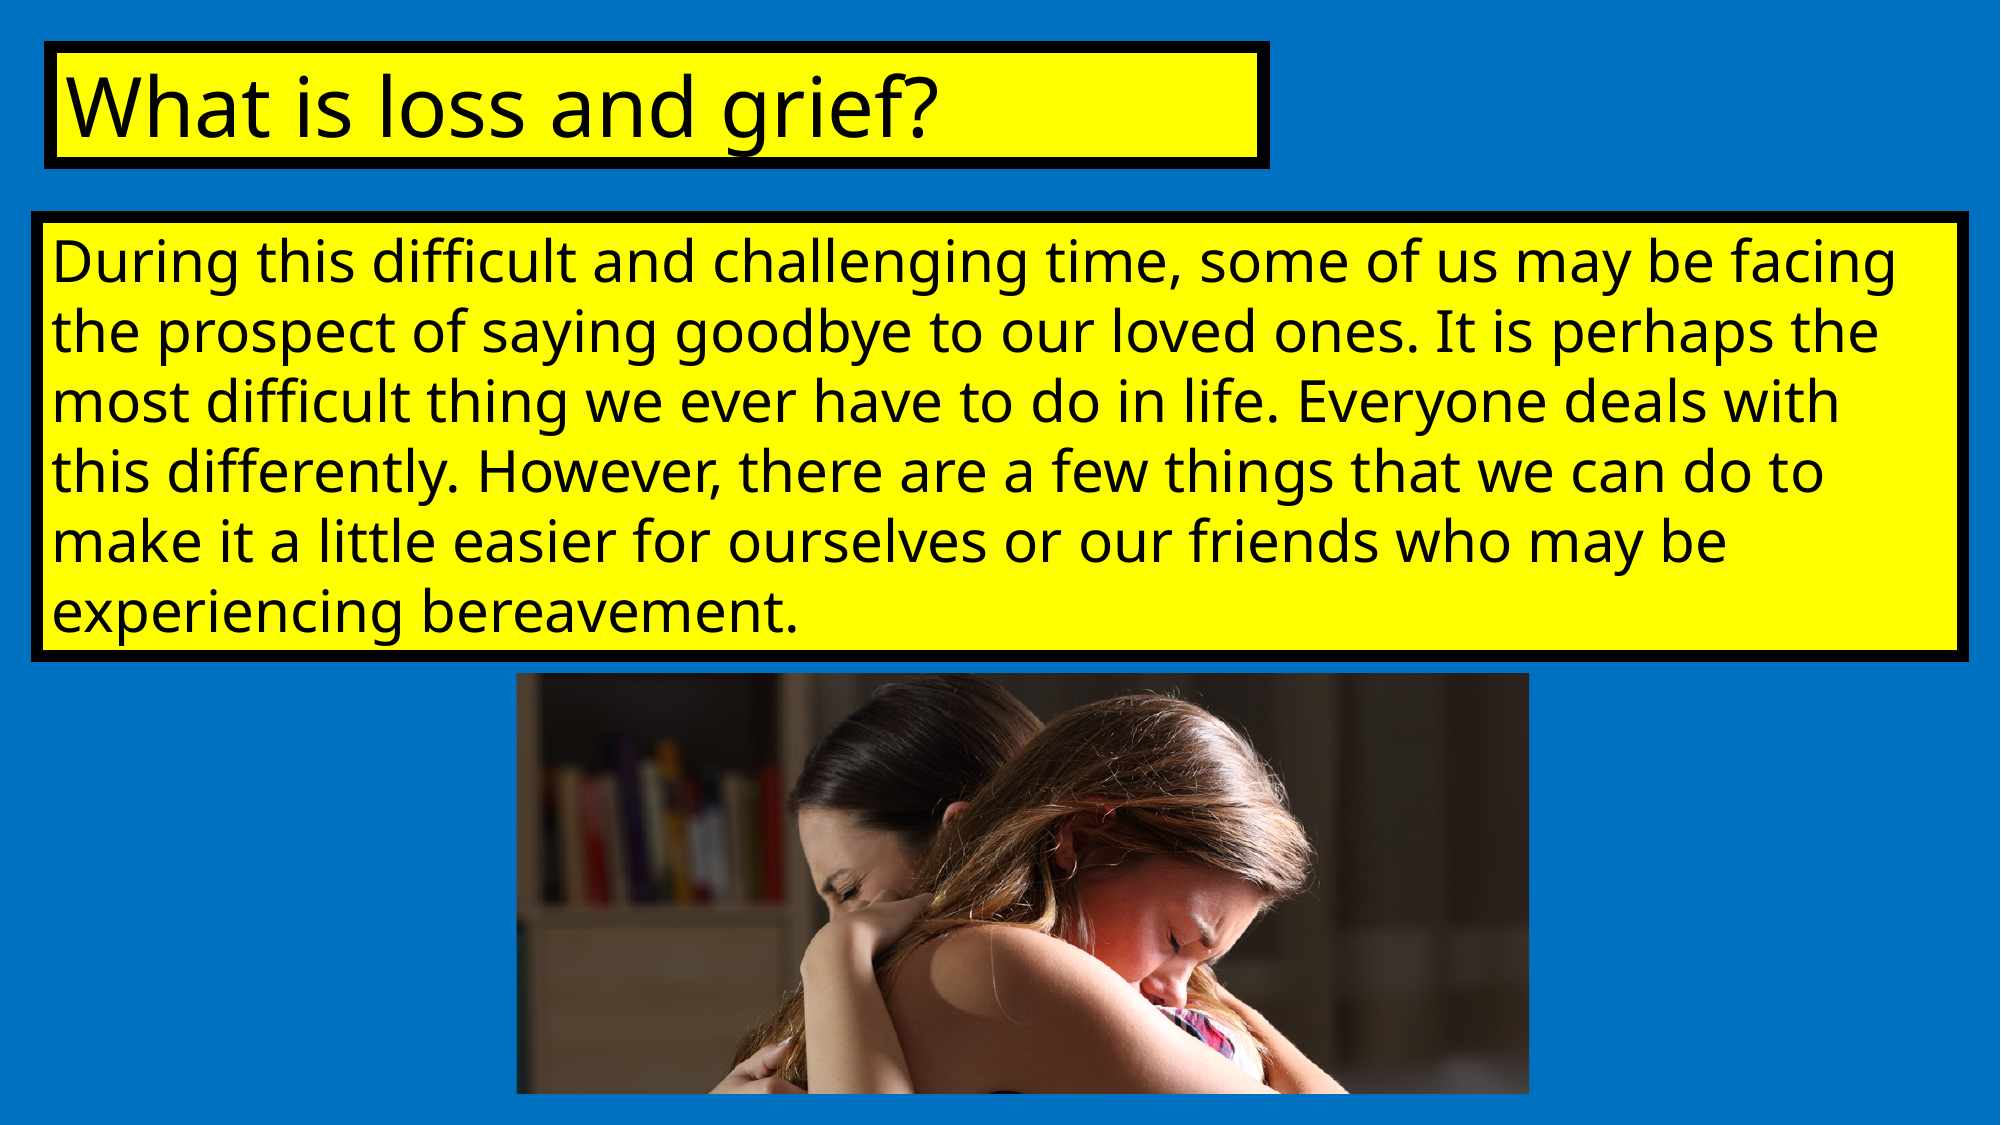

What is loss and grief?
During this difficult and challenging time, some of us may be facing the prospect of saying goodbye to our loved ones. It is perhaps the most difficult thing we ever have to do in life. Everyone deals with this differently. However, there are a few things that we can do to make it a little easier for ourselves or our friends who may be experiencing bereavement.